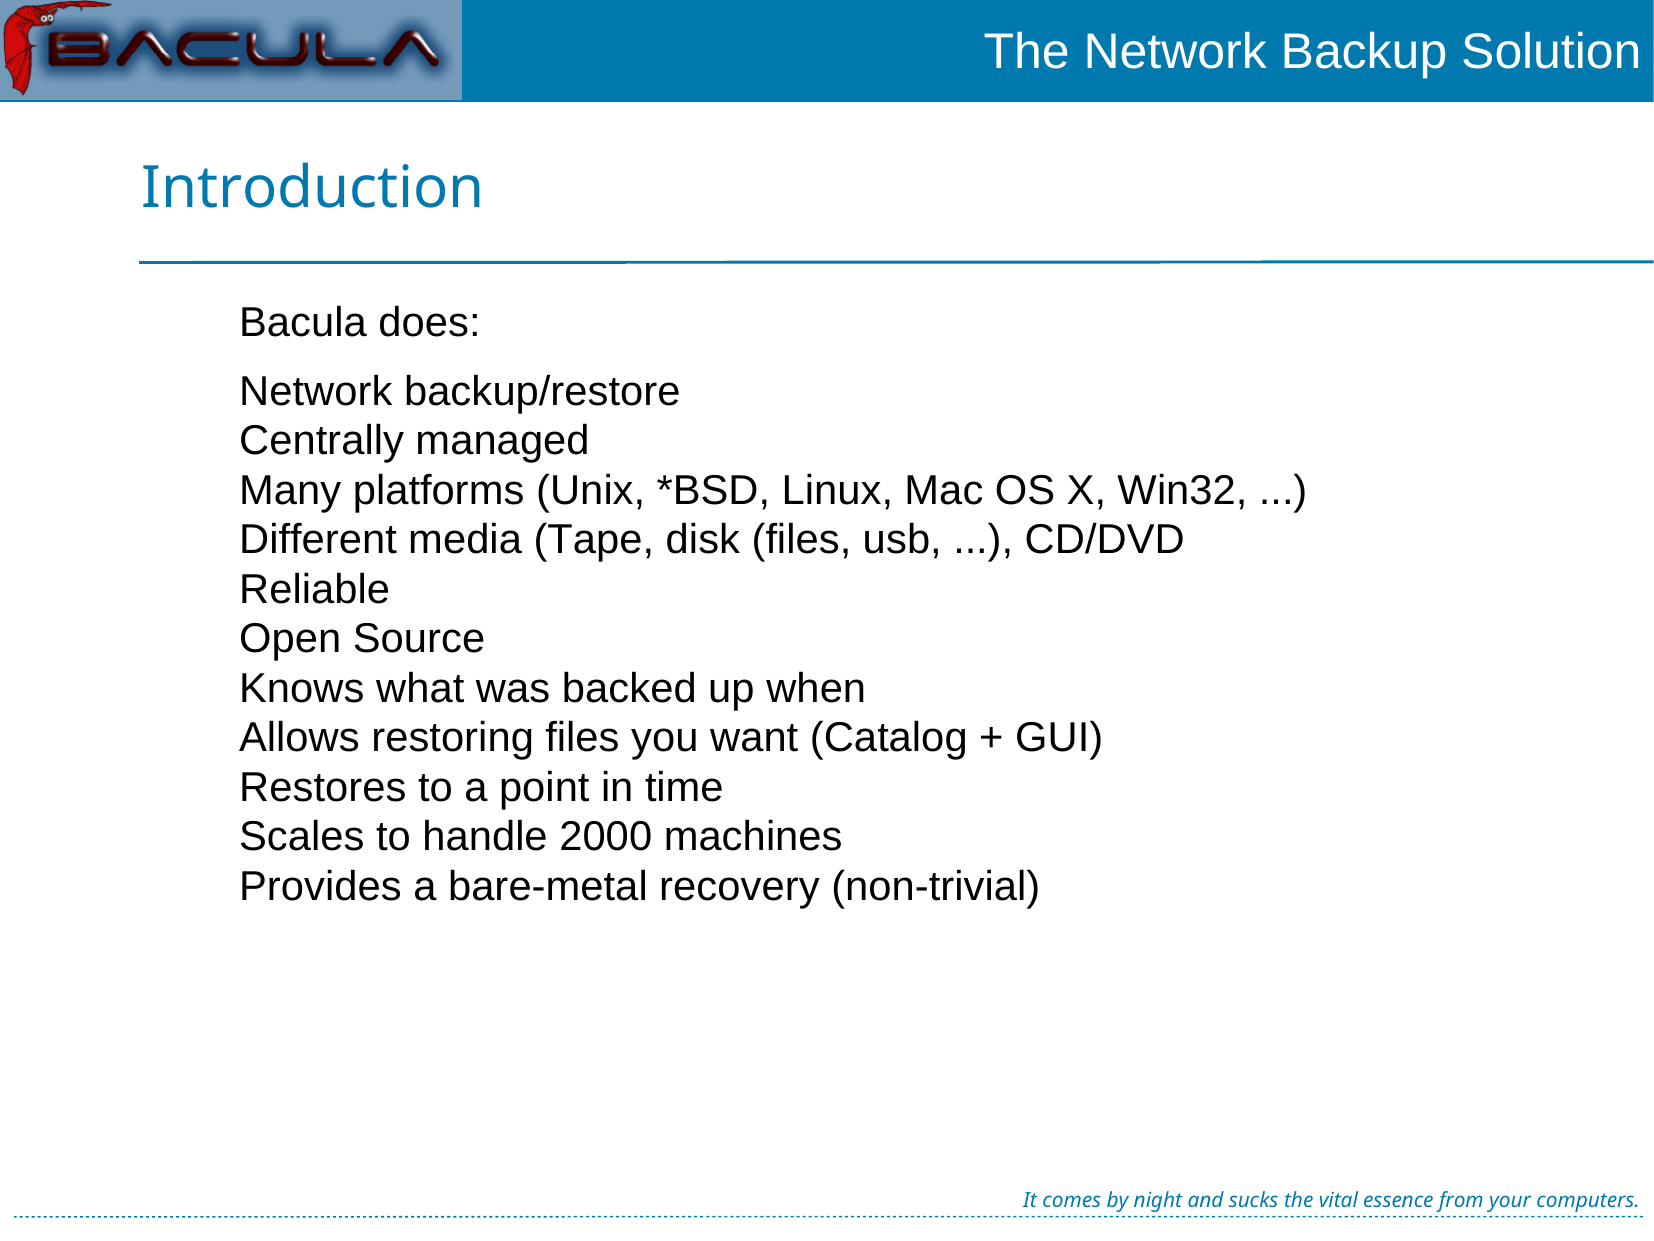

# Introduction
Bacula does:
Network backup/restore
Centrally managed
Many platforms (Unix, *BSD, Linux, Mac OS X, Win32, ...)
Different media (Tape, disk (files, usb, ...), CD/DVD
Reliable
Open Source
Knows what was backed up when
Allows restoring files you want (Catalog + GUI)
Restores to a point in time
Scales to handle 2000 machines
Provides a bare-metal recovery (non-trivial)